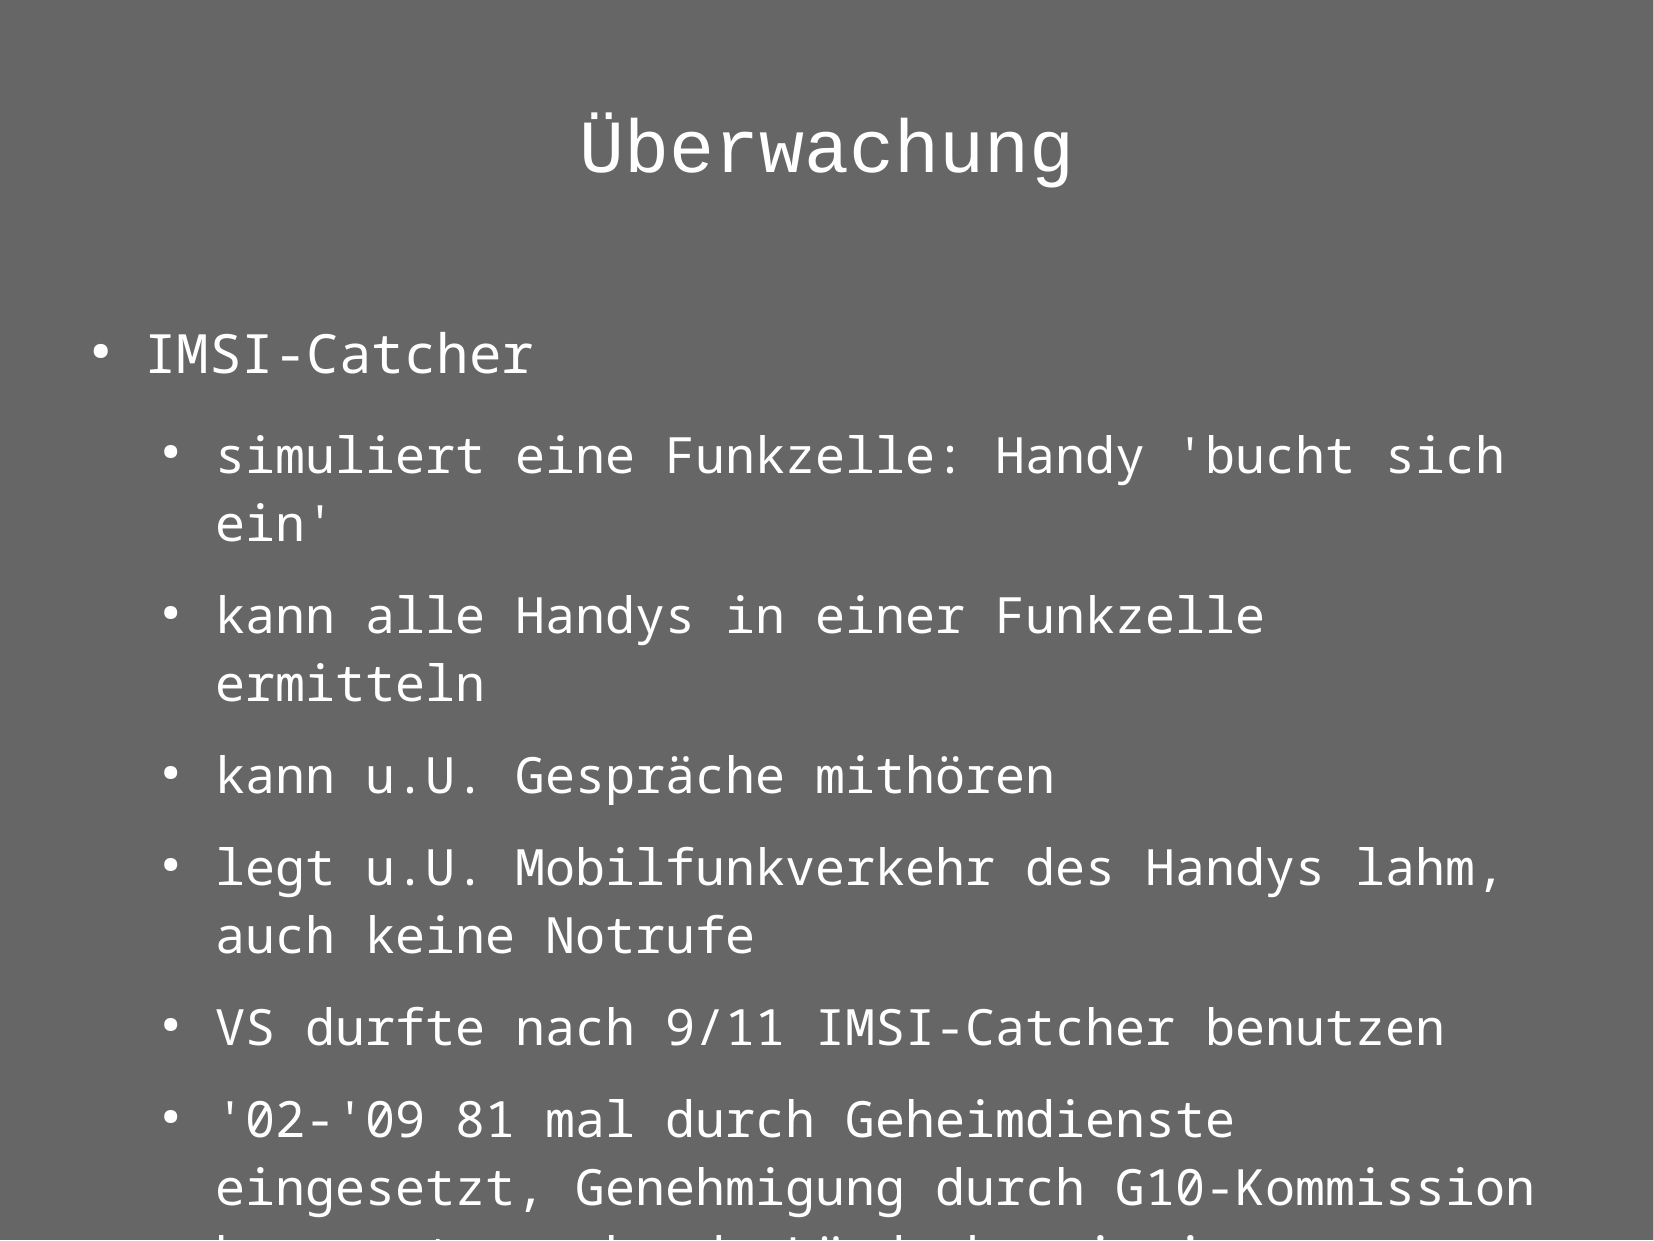

# Überwachung
IMSI-Catcher
simuliert eine Funkzelle: Handy 'bucht sich ein'
kann alle Handys in einer Funkzelle ermitteln
kann u.U. Gespräche mithören
legt u.U. Mobilfunkverkehr des Handys lahm, auch keine Notrufe
VS durfte nach 9/11 IMSI-Catcher benutzen
'02-'09 81 mal durch Geheimdienste eingesetzt, Genehmigung durch G10-Kommission bzw. entsprechende Länderkommissionen